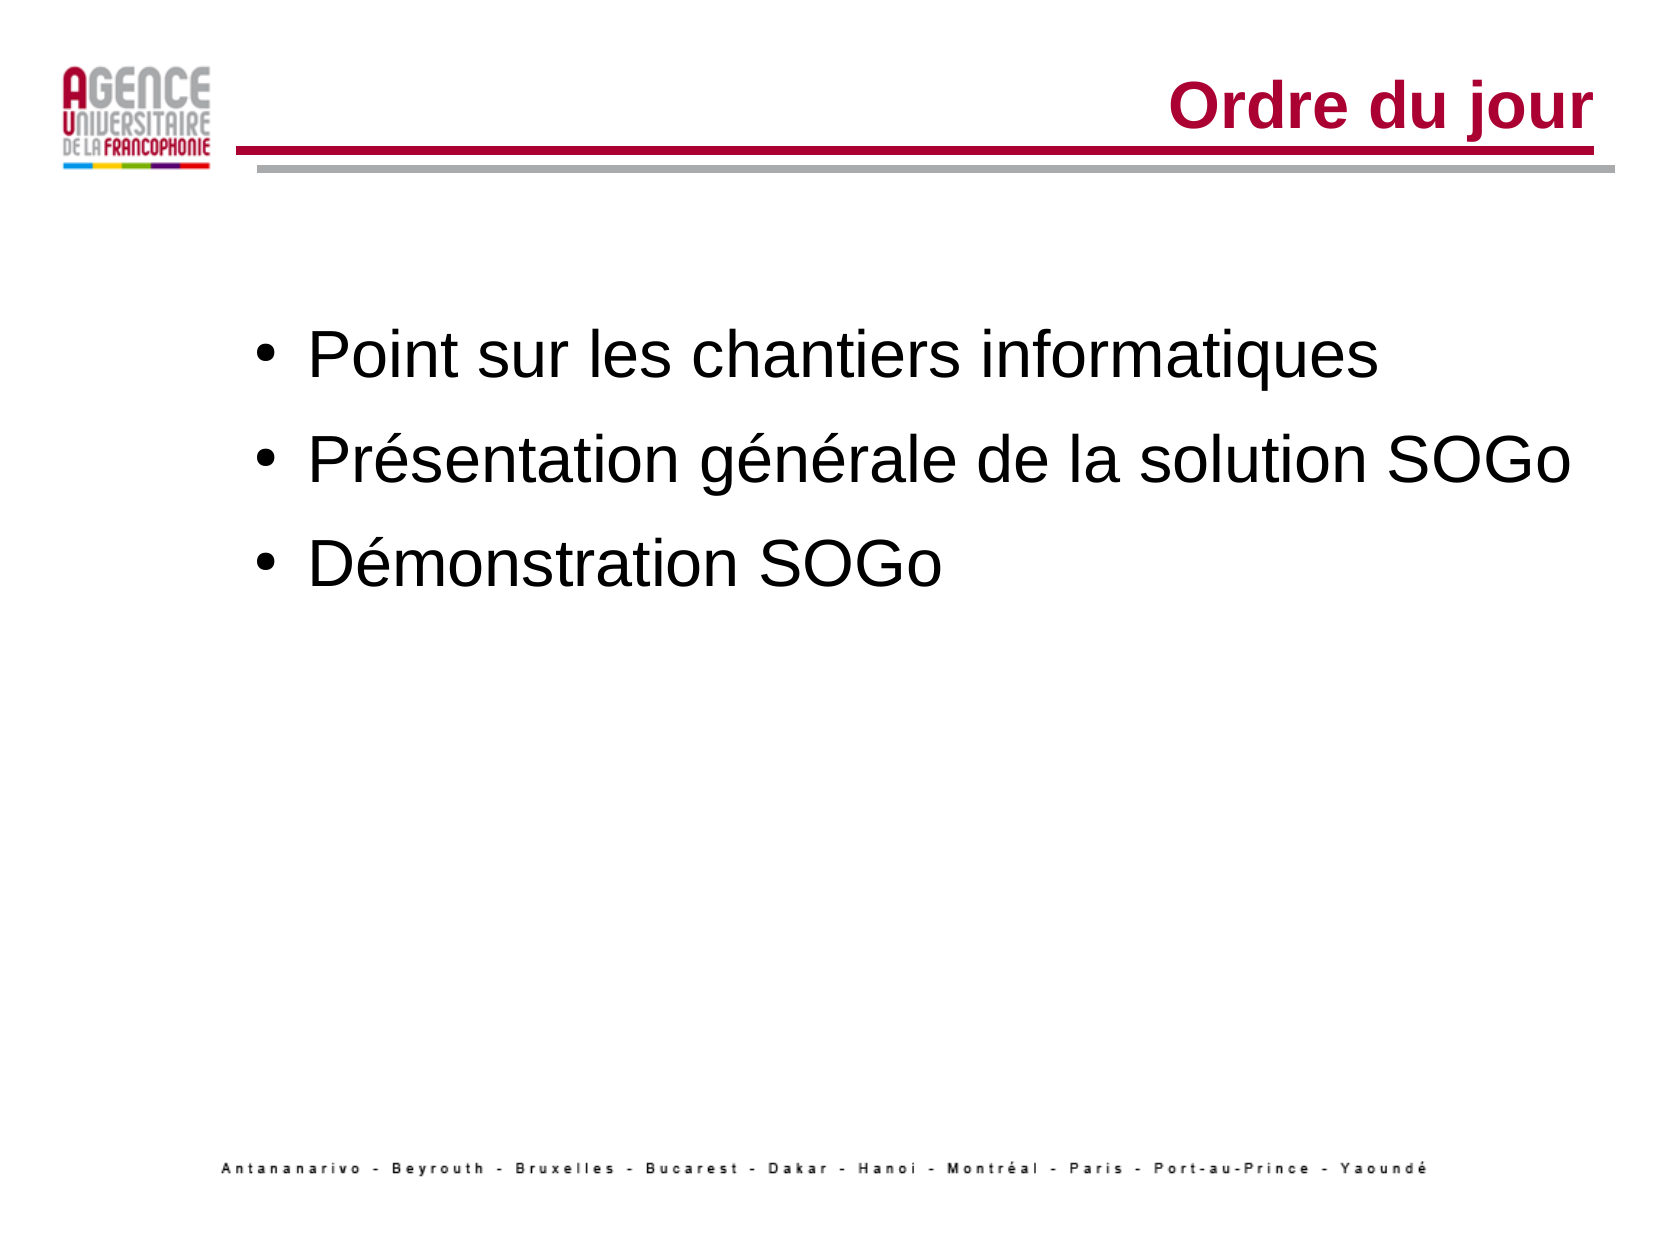

# Ordre du jour
Point sur les chantiers informatiques
Présentation générale de la solution SOGo
Démonstration SOGo